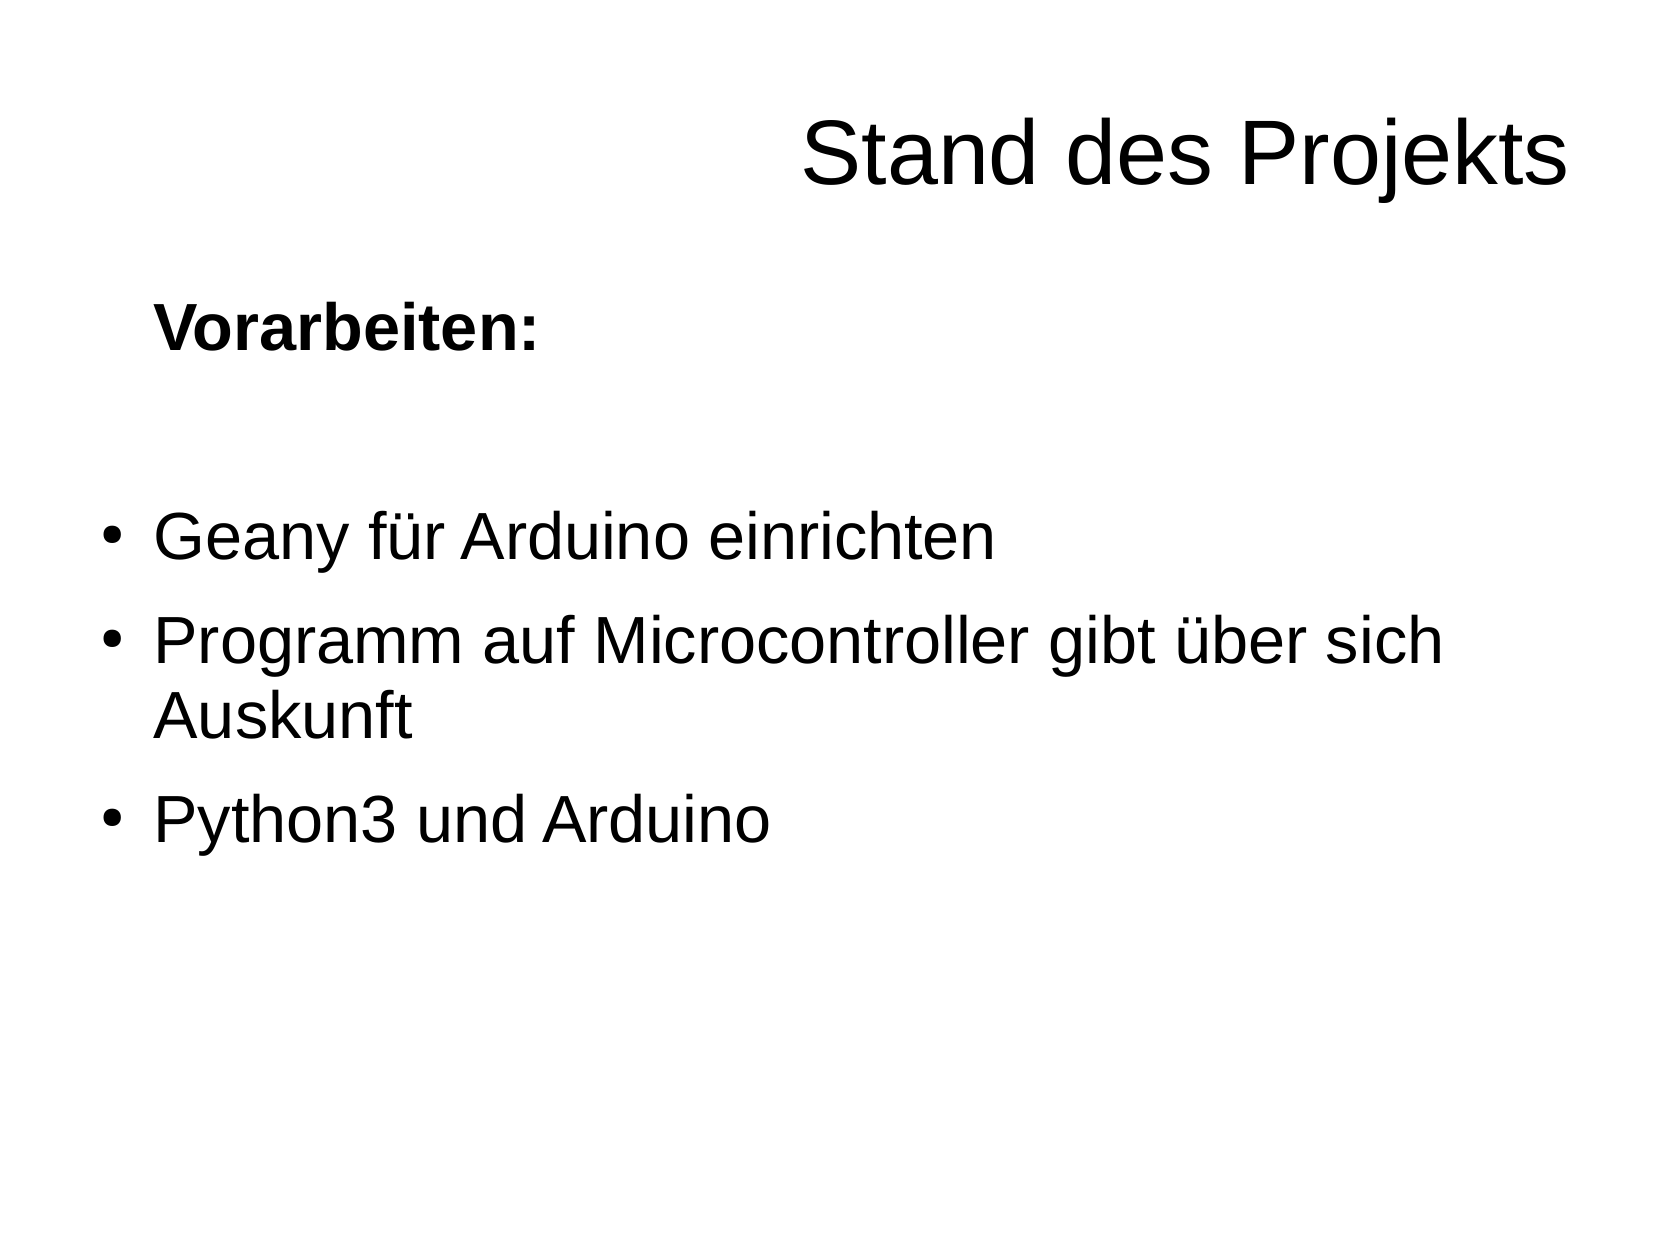

# Stand des Projekts
Vorarbeiten:
Geany für Arduino einrichten
Programm auf Microcontroller gibt über sich Auskunft
Python3 und Arduino